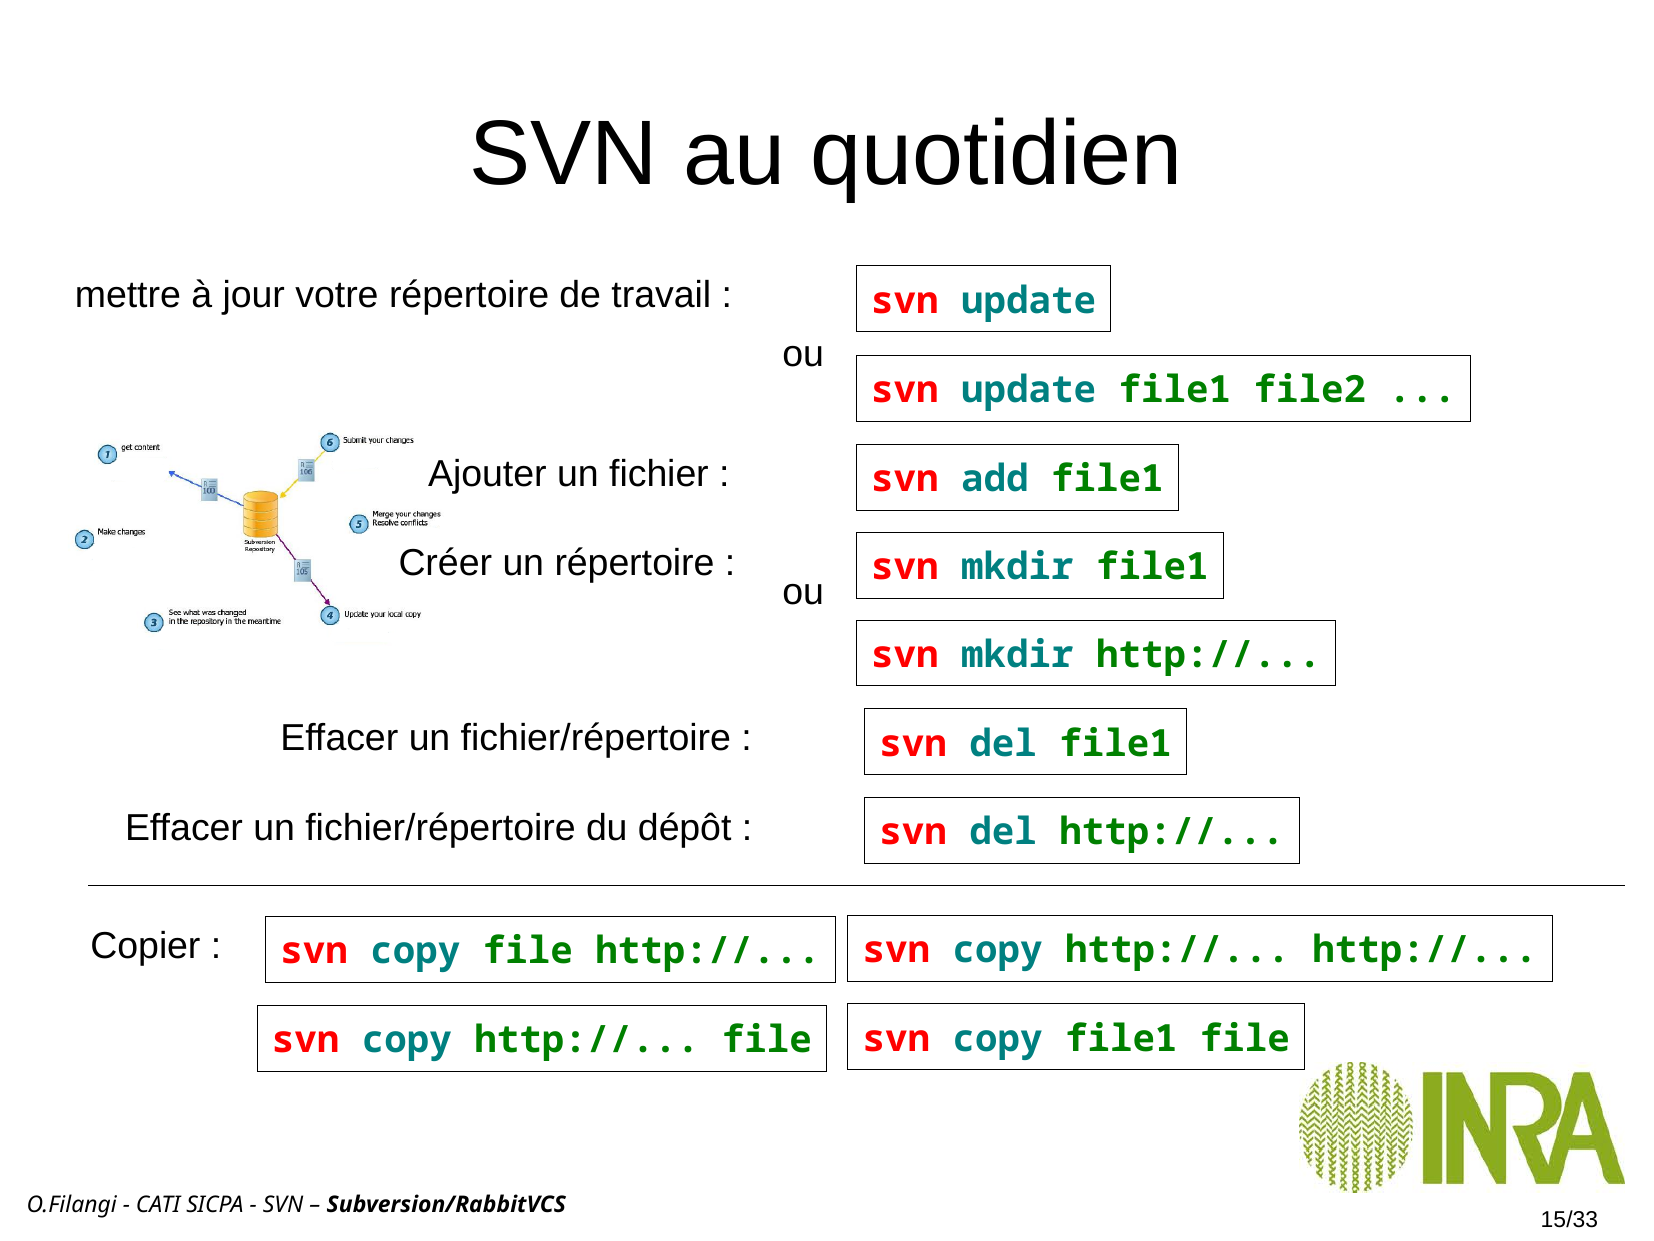

# SVN au quotidien
mettre à jour votre répertoire de travail :
svn update
ou
svn update file1 file2 ...
svn add file1
Ajouter un fichier :
svn mkdir file1
Créer un répertoire :
ou
svn mkdir http://...
Effacer un fichier/répertoire :
svn del file1
svn del http://...
Effacer un fichier/répertoire du dépôt :
svn copy http://... http://...
svn copy file http://...
Copier :
svn copy file1 file
svn copy http://... file
 O.Filangi - CATI SICPA - SVN – Subversion/RabbitVCS